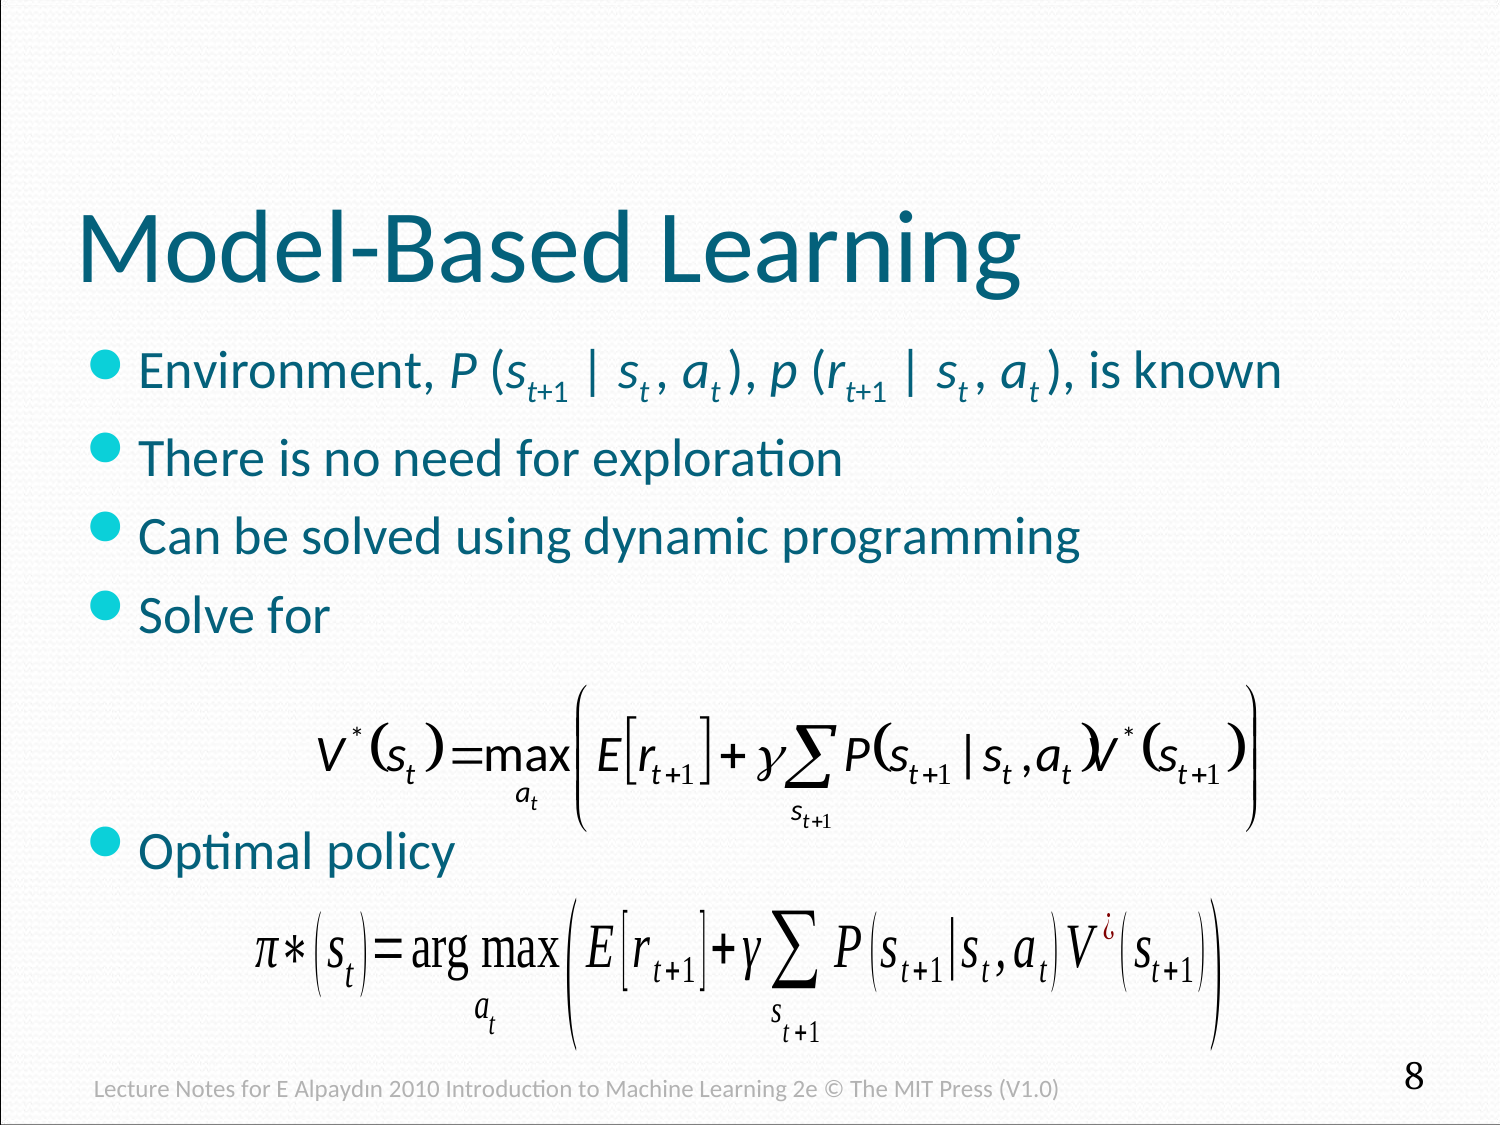

Model-Based Learning
# Environment, P (st+1 | st , at ), p (rt+1 | st , at ), is known
There is no need for exploration
Can be solved using dynamic programming
Solve for
Optimal policy
Lecture Notes for E Alpaydın 2010 Introduction to Machine Learning 2e © The MIT Press (V1.0)